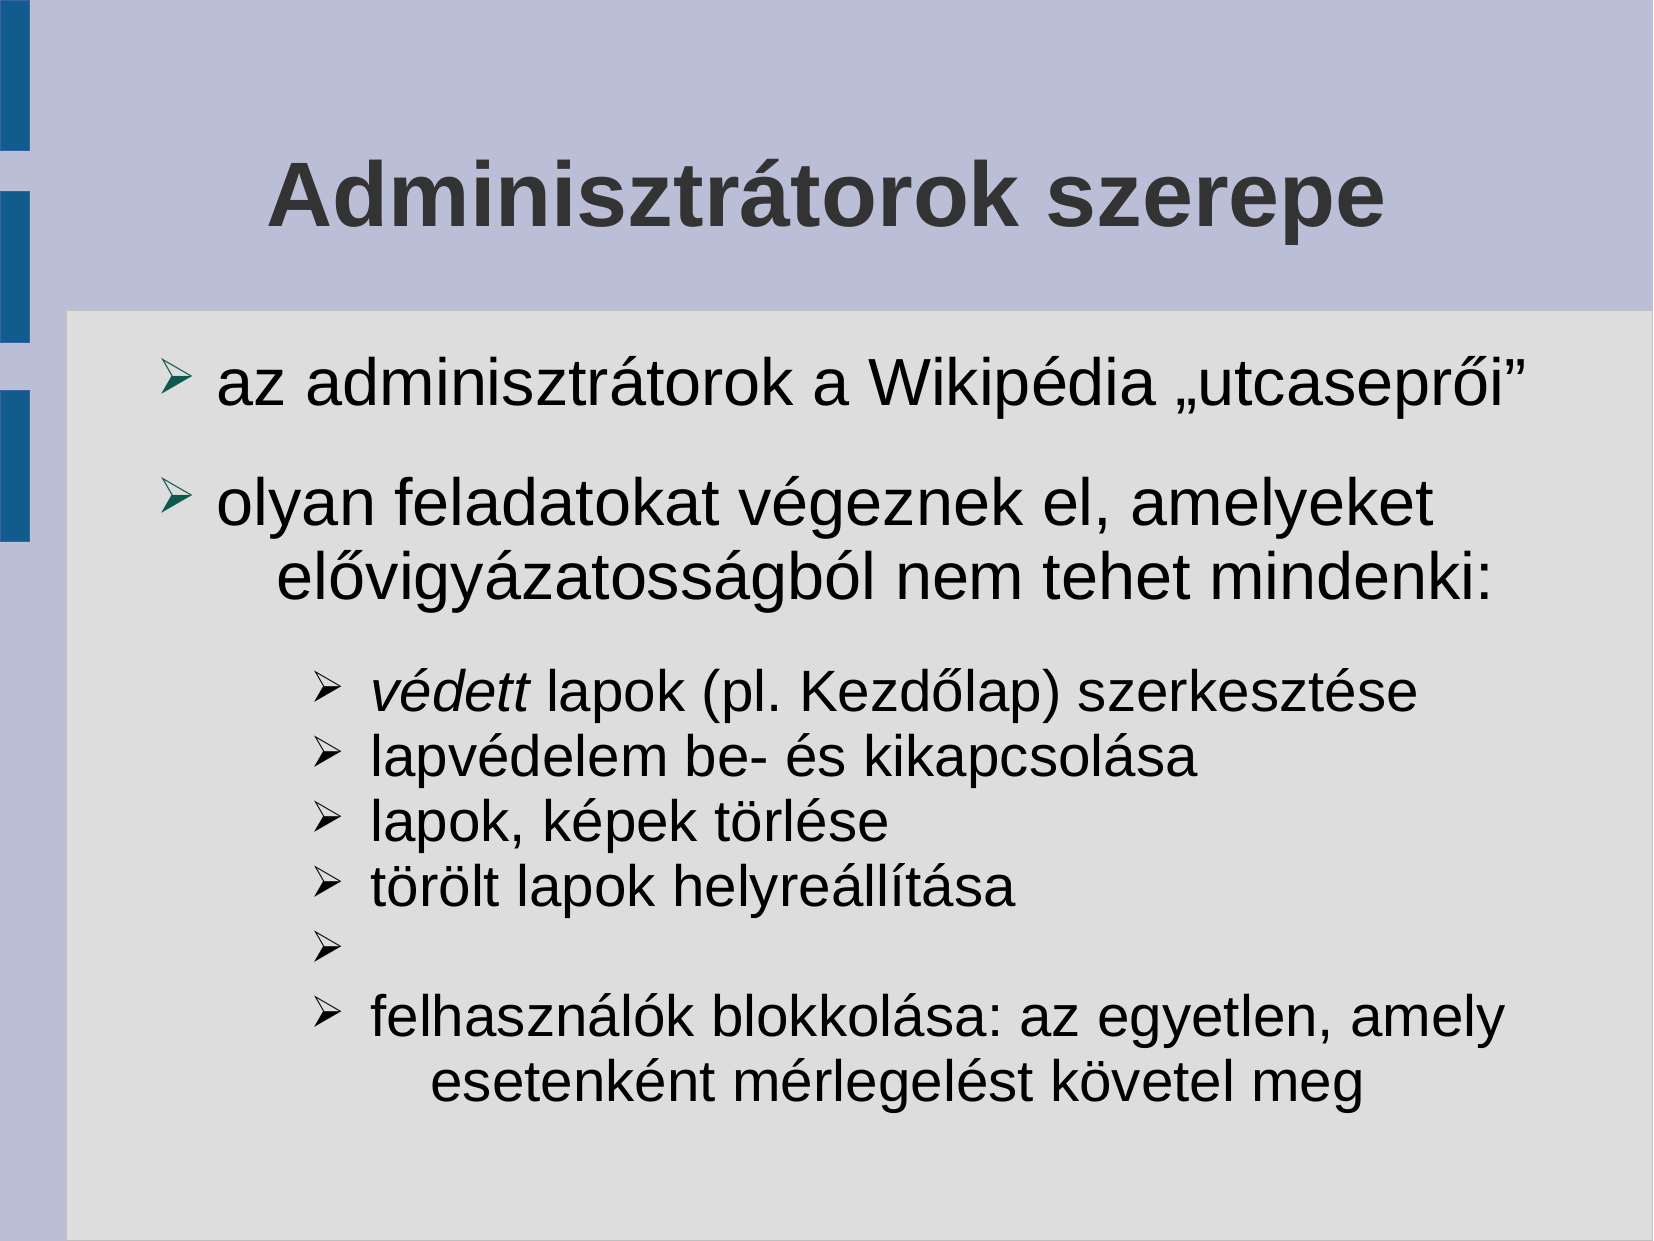

# Adminisztrátorok szerepe
az adminisztrátorok a Wikipédia „utcaseprői”
olyan feladatokat végeznek el, amelyeket elővigyázatosságból nem tehet mindenki:
védett lapok (pl. Kezdőlap) szerkesztése
lapvédelem be- és kikapcsolása
lapok, képek törlése
törölt lapok helyreállítása
felhasználók blokkolása: az egyetlen, amely esetenként mérlegelést követel meg